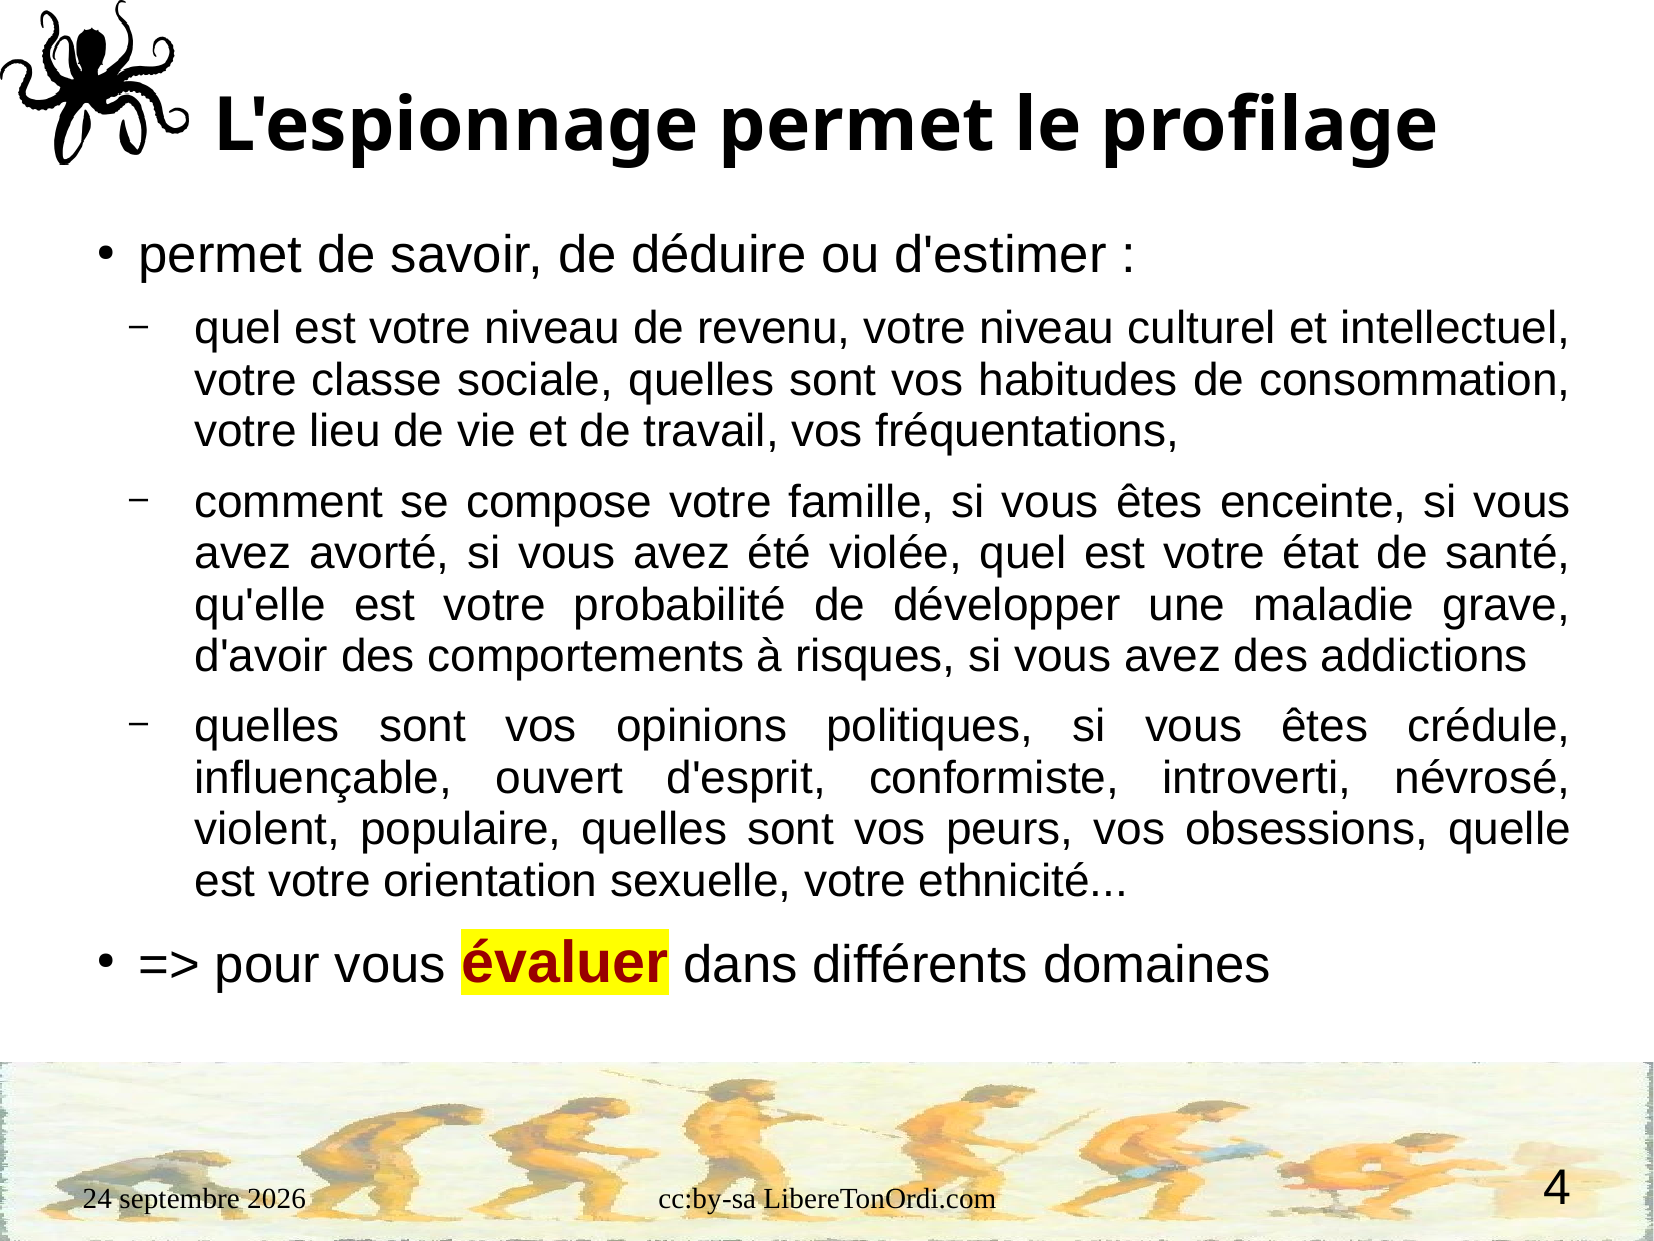

# L'espionnage permet le profilage
permet de savoir, de déduire ou d'estimer :
quel est votre niveau de revenu, votre niveau culturel et intellectuel, votre classe sociale, quelles sont vos habitudes de consommation, votre lieu de vie et de travail, vos fréquentations,
comment se compose votre famille, si vous êtes enceinte, si vous avez avorté, si vous avez été violée, quel est votre état de santé, qu'elle est votre probabilité de développer une maladie grave, d'avoir des comportements à risques, si vous avez des addictions
quelles sont vos opinions politiques, si vous êtes crédule, influençable, ouvert d'esprit, conformiste, introverti, névrosé, violent, populaire, quelles sont vos peurs, vos obsessions, quelle est votre orientation sexuelle, votre ethnicité...
=> pour vous évaluer dans différents domaines
cc:by-sa LibereTonOrdi.com
4